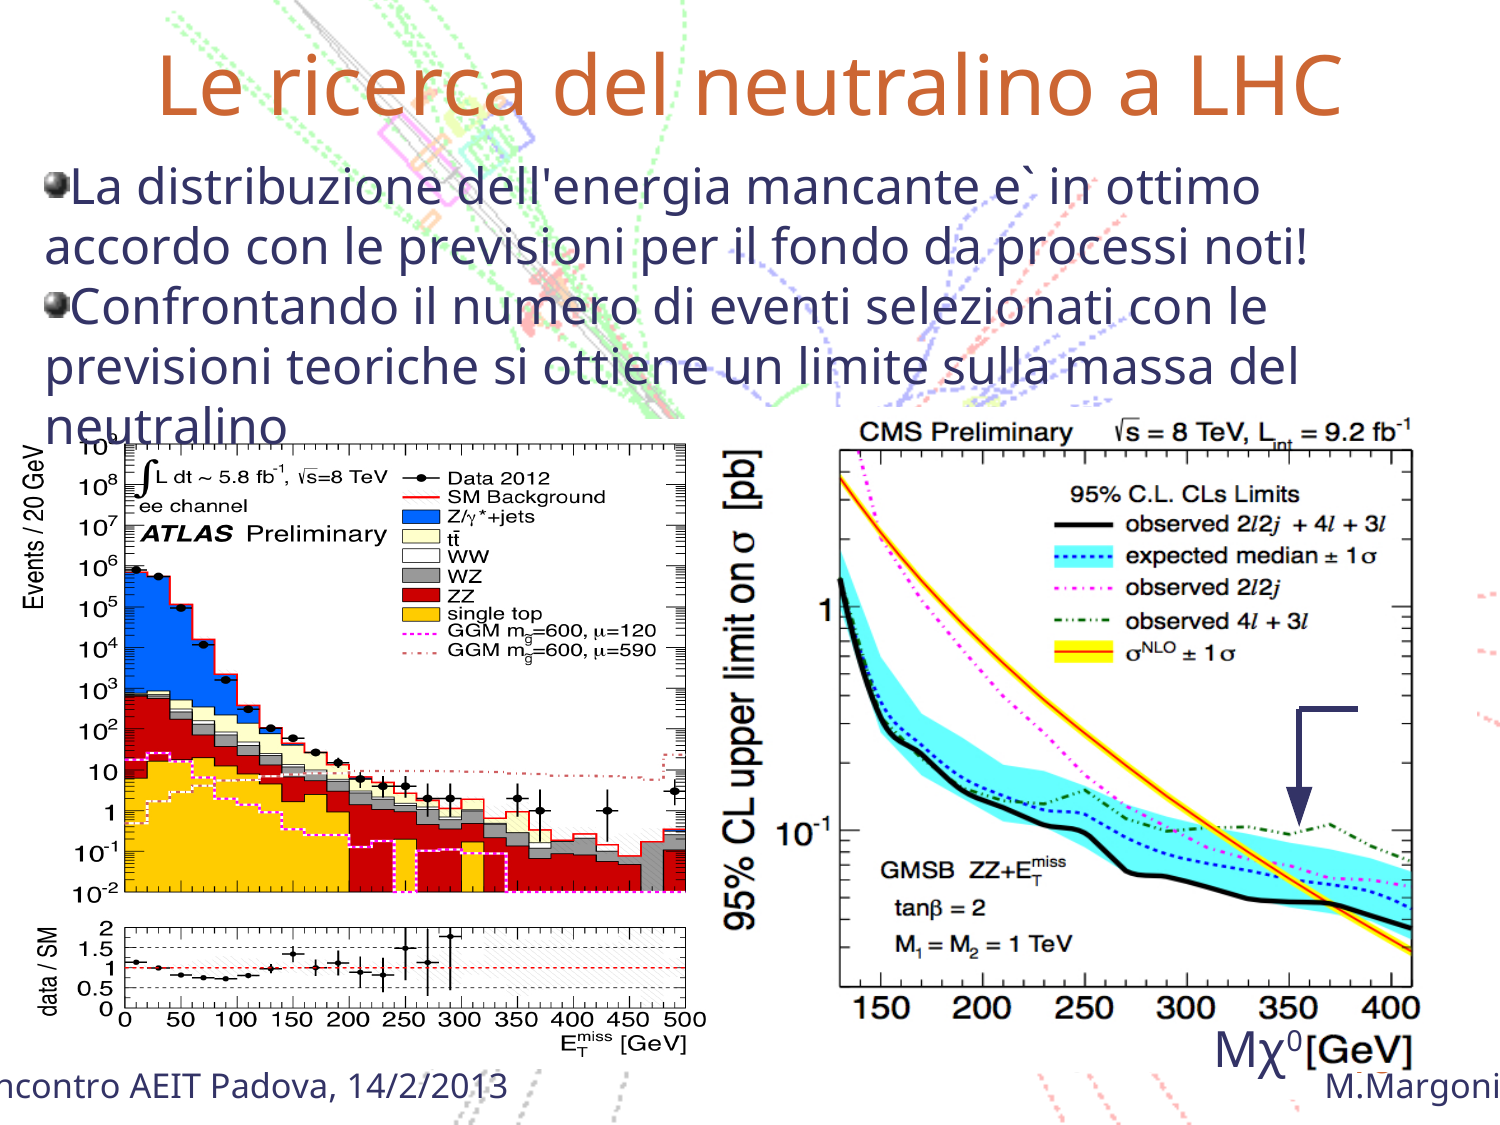

# Le ricerca del neutralino a LHC
La distribuzione dell'energia mancante e` in ottimo accordo con le previsioni per il fondo da processi noti!
Confrontando il numero di eventi selezionati con le previsioni teoriche si ottiene un limite sulla massa del neutralino
Mχ0
46